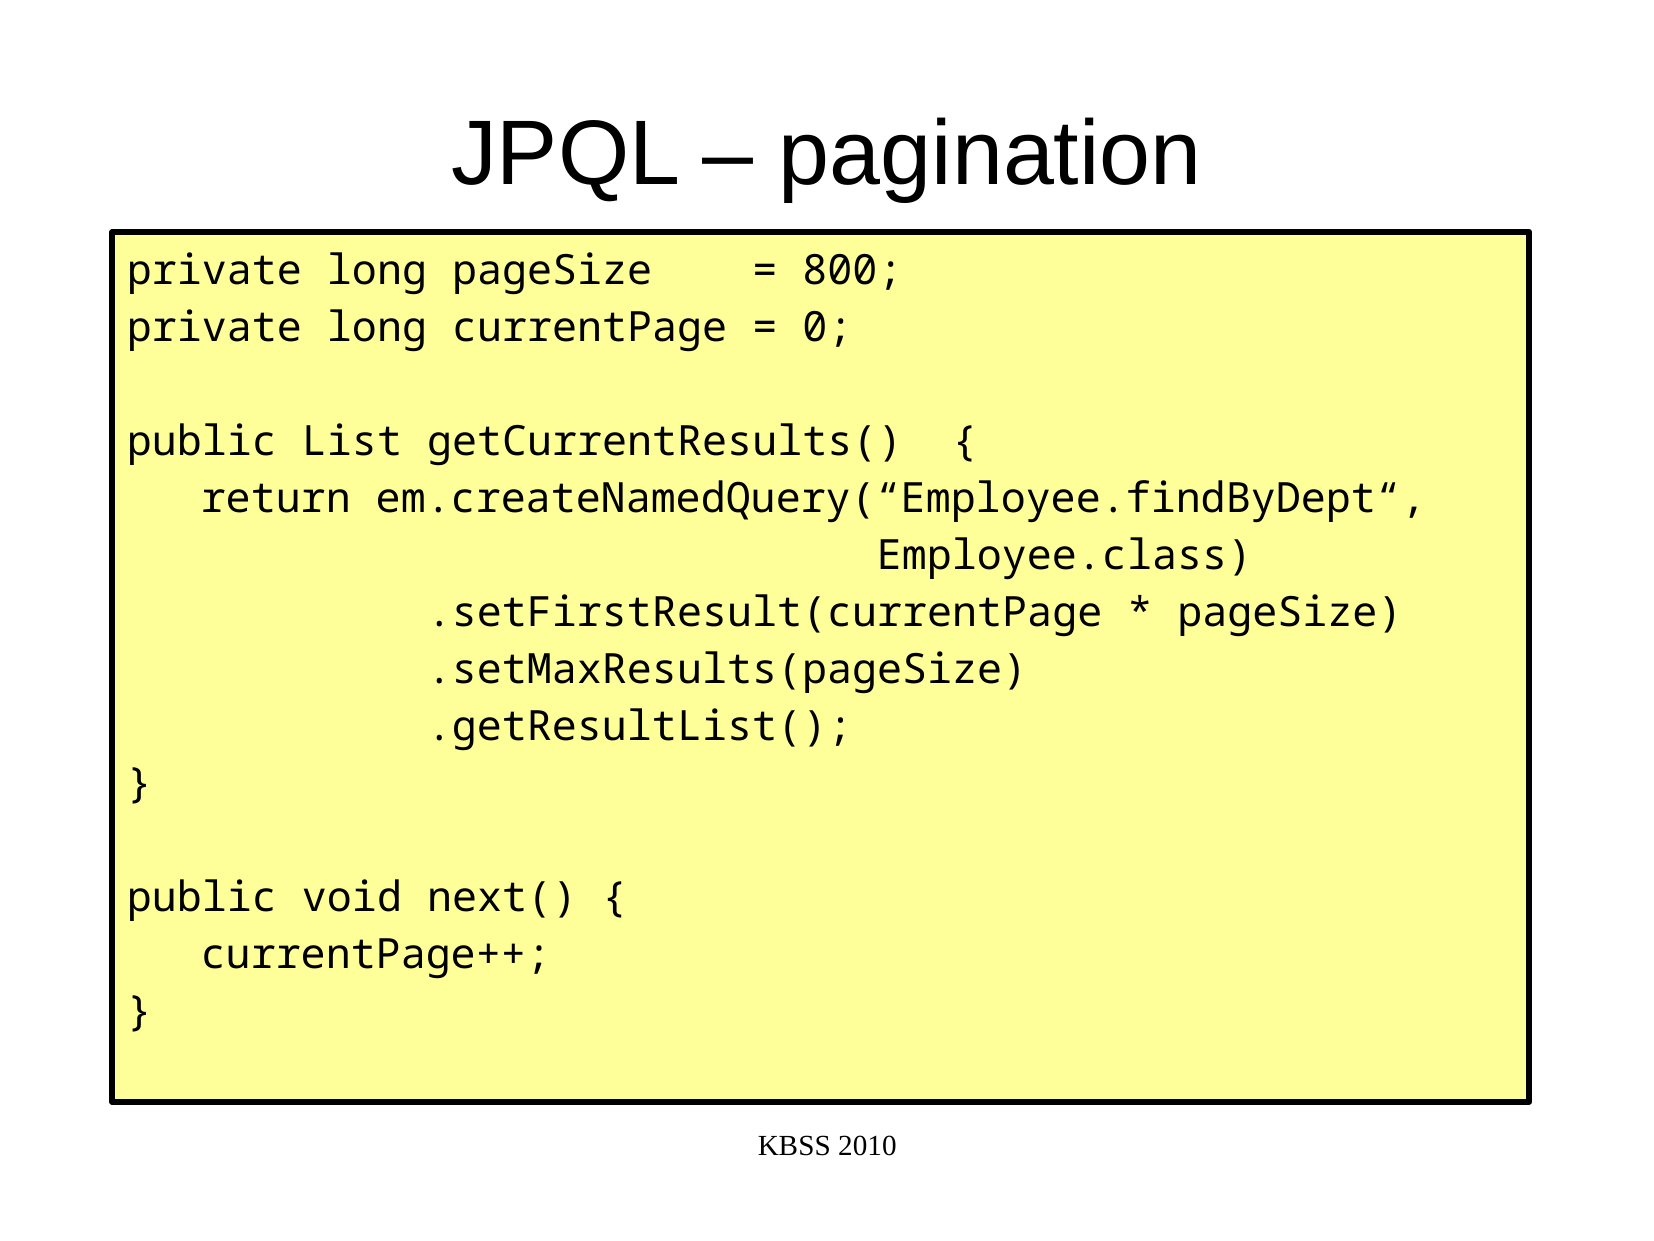

# JPQL – pagination
private long pageSize = 800;
private long currentPage = 0;
public List getCurrentResults() {
	return em.createNamedQuery(“Employee.findByDept“,
 Employee.class)
 .setFirstResult(currentPage * pageSize)
 .setMaxResults(pageSize)
 .getResultList();
}
public void next() {
	currentPage++;
}
KBSS 2010